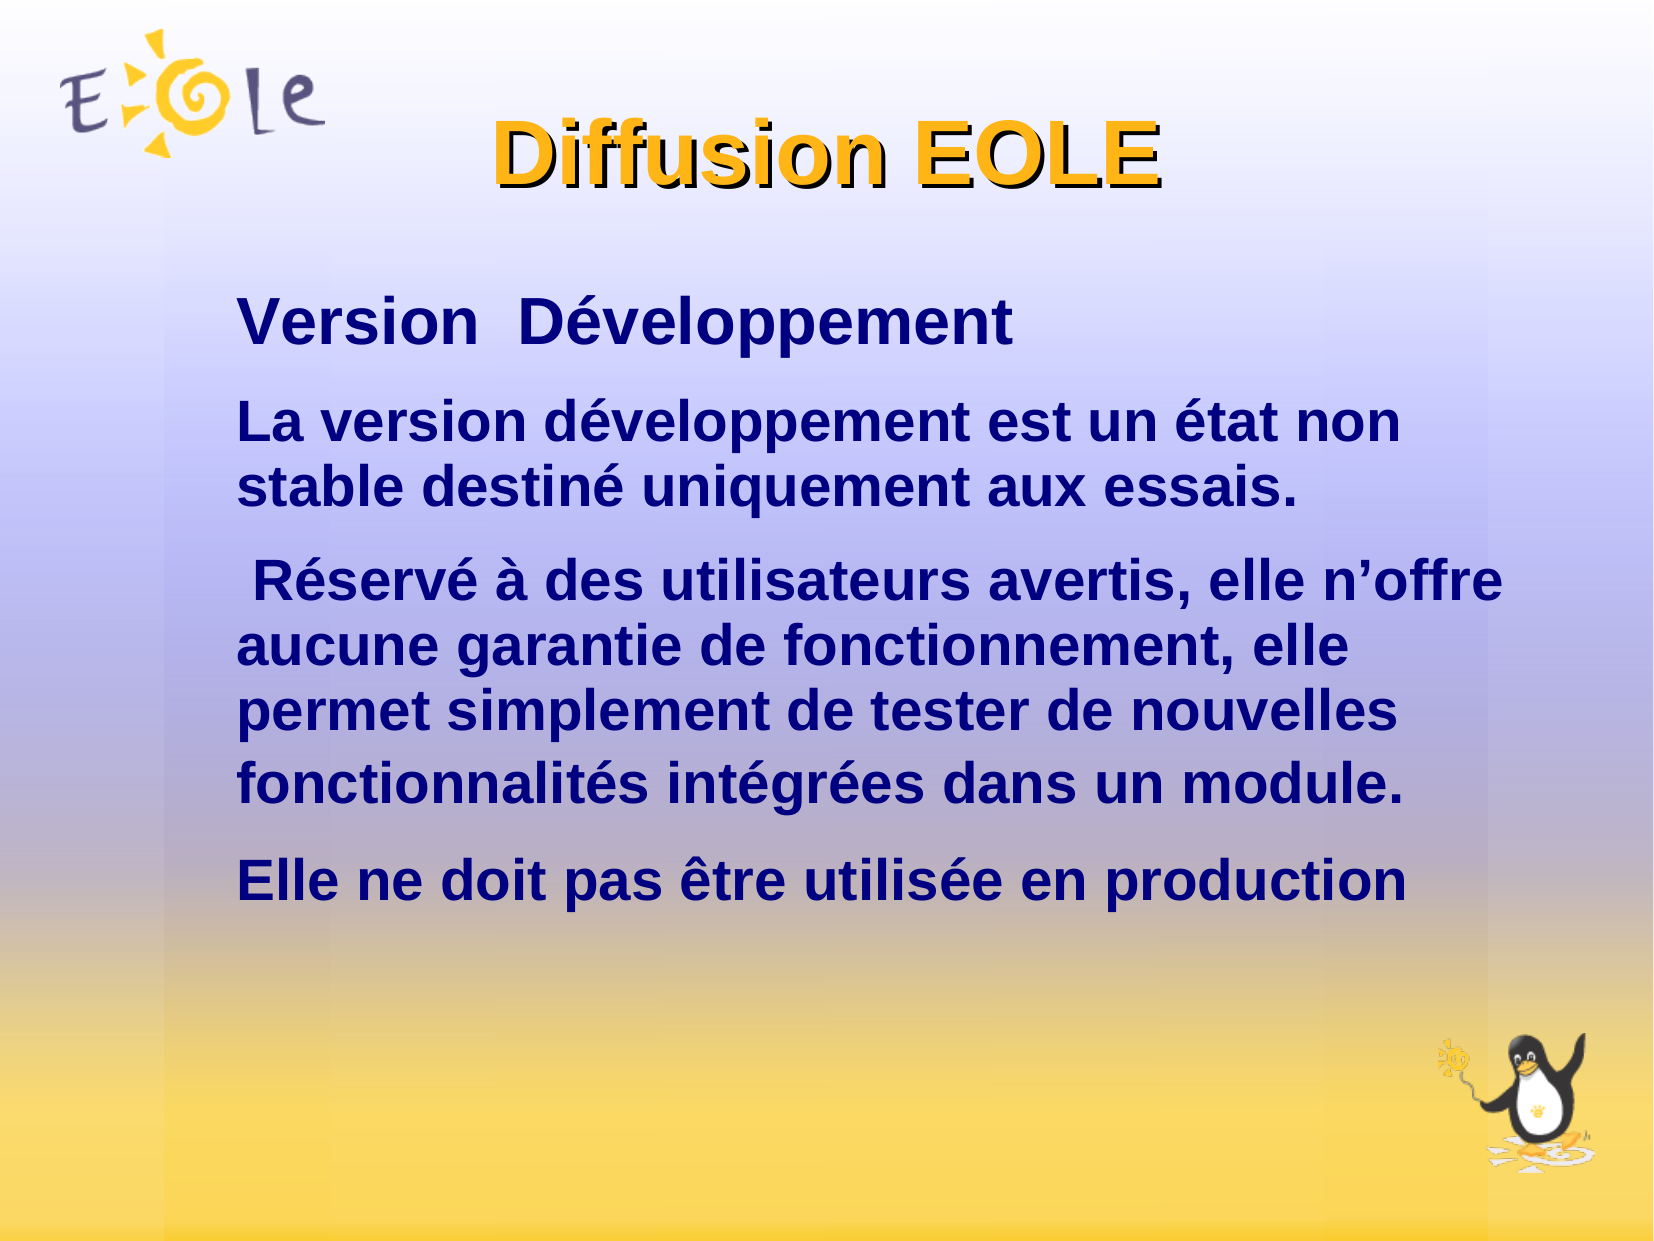

Diffusion EOLE
Version Développement
La version développement est un état non stable destiné uniquement aux essais.
 Réservé à des utilisateurs avertis, elle n’offre aucune garantie de fonctionnement, elle permet simplement de tester de nouvelles fonctionnalités intégrées dans un module.
Elle ne doit pas être utilisée en production
#